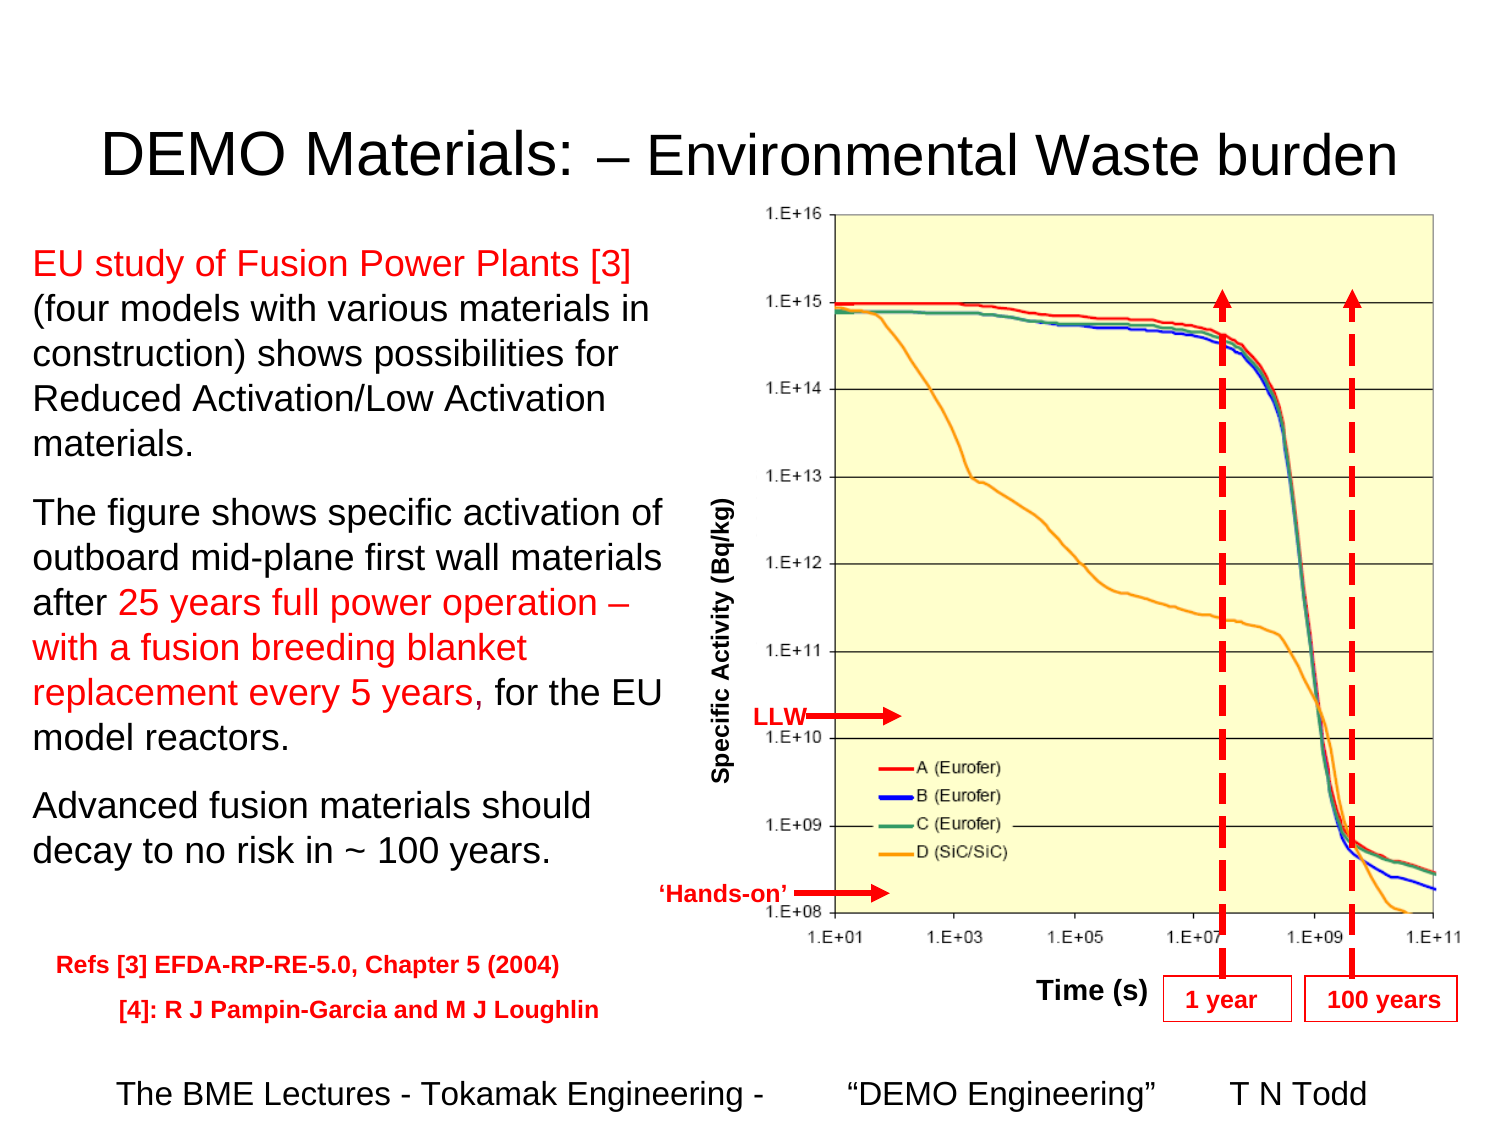

DEMO Materials: – Environmental Waste burden
Specific Activity (Bq/kg)
LLW
‘Hands-on’
Time (s)
 1 year
 100 years
EU study of Fusion Power Plants [3] (four models with various materials in construction) shows possibilities for Reduced Activation/Low Activation materials.
The figure shows specific activation of outboard mid-plane first wall materials after 25 years full power operation – with a fusion breeding blanket replacement every 5 years, for the EU model reactors.
Advanced fusion materials should decay to no risk in ~ 100 years.
Refs [3] EFDA-RP-RE-5.0, Chapter 5 (2004)
 [4]: R J Pampin-Garcia and M J Loughlin